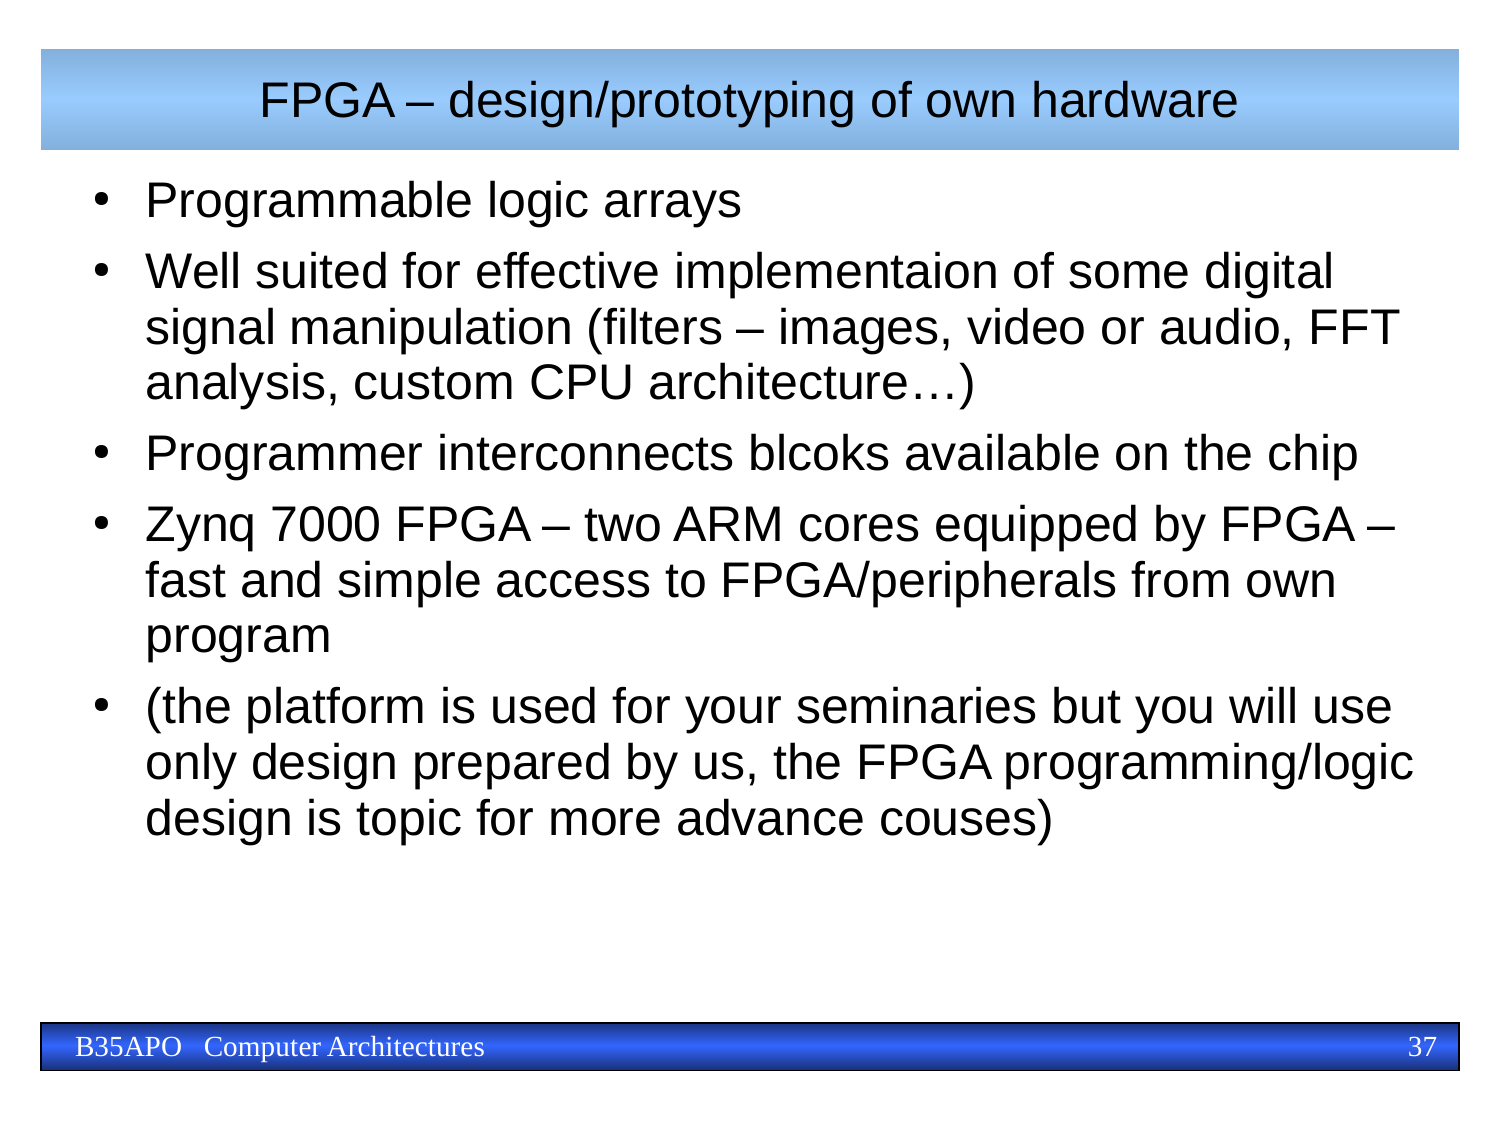

# FPGA – design/prototyping of own hardware
Programmable logic arrays
Well suited for effective implementaion of some digital signal manipulation (filters – images, video or audio, FFT analysis, custom CPU architecture…)
Programmer interconnects blcoks available on the chip
Zynq 7000 FPGA – two ARM cores equipped by FPGA – fast and simple access to FPGA/peripherals from own program
(the platform is used for your seminaries but you will use only design prepared by us, the FPGA programming/logic design is topic for more advance couses)
B35APO Computer Architectures
37